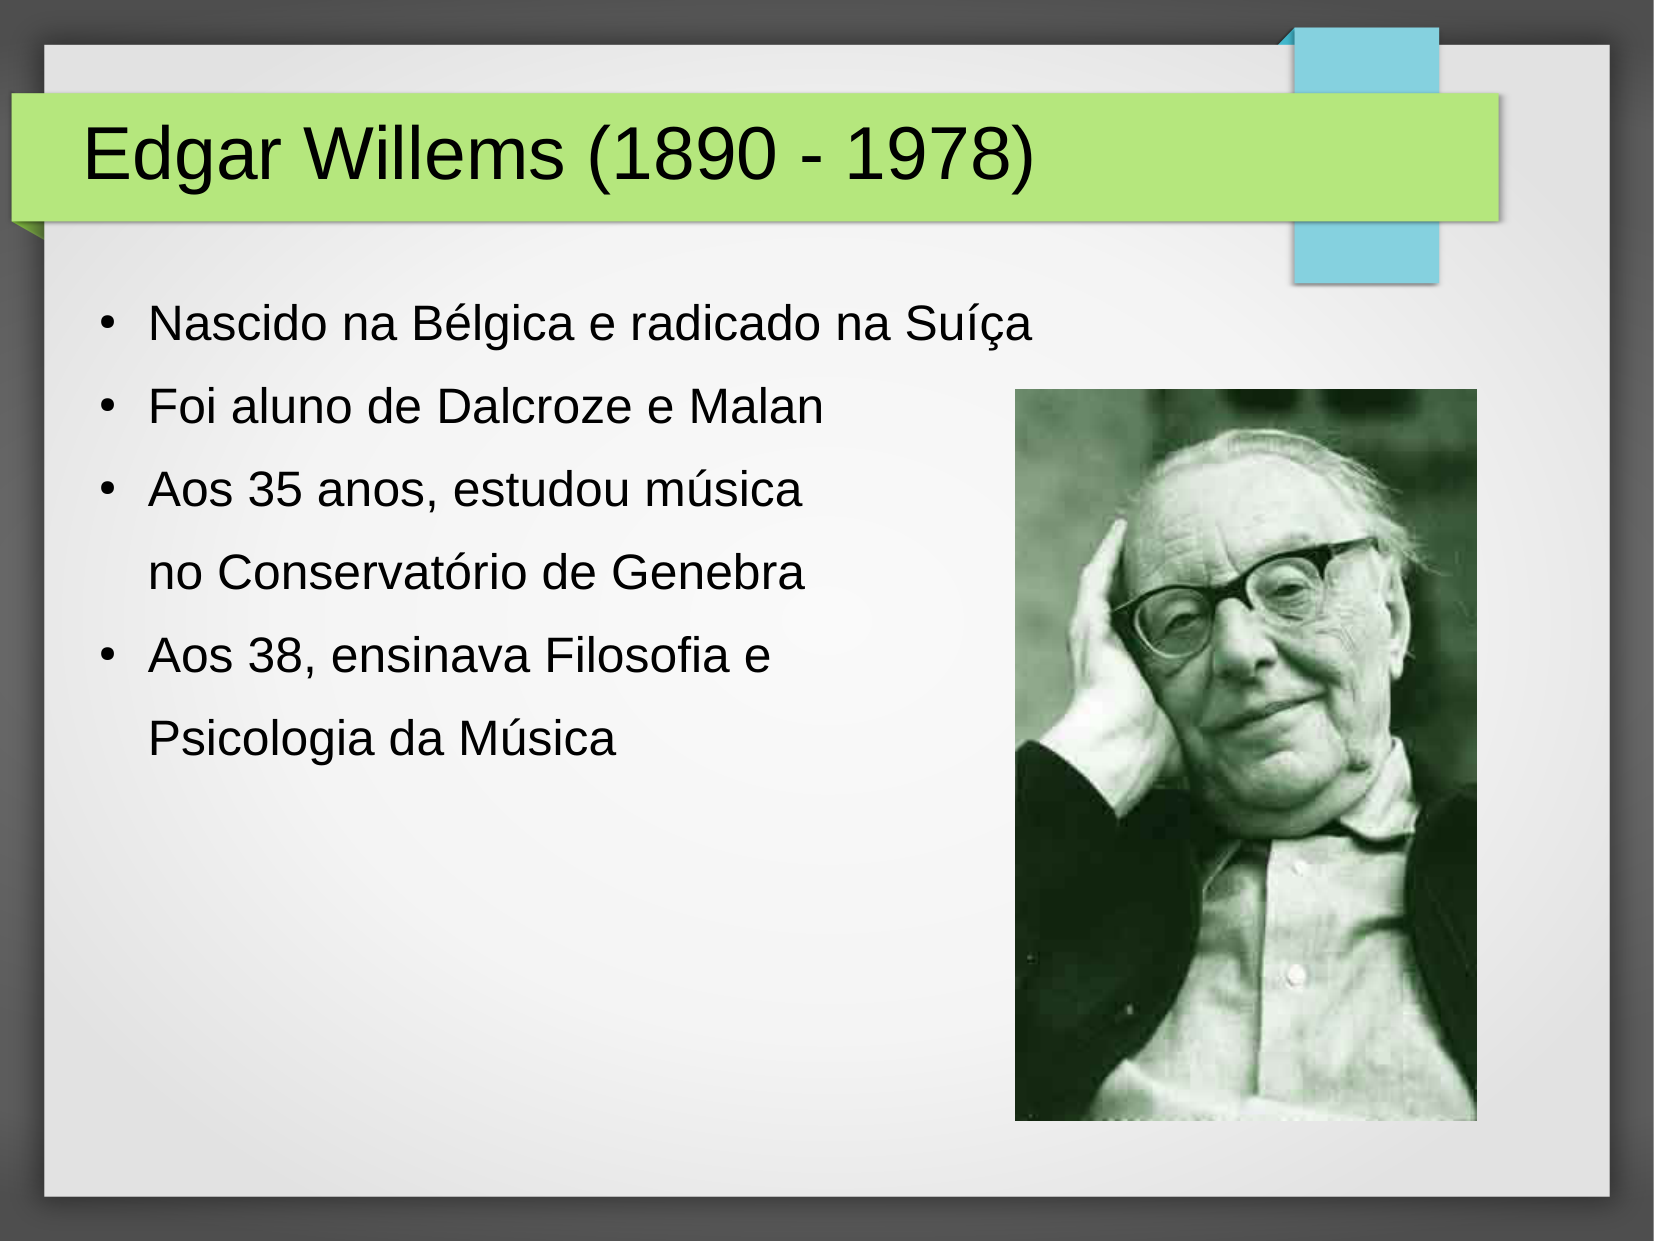

# Edgar Willems (1890 - 1978)
Nascido na Bélgica e radicado na Suíça
Foi aluno de Dalcroze e Malan
Aos 35 anos, estudou música
no Conservatório de Genebra
Aos 38, ensinava Filosofia e
Psicologia da Música